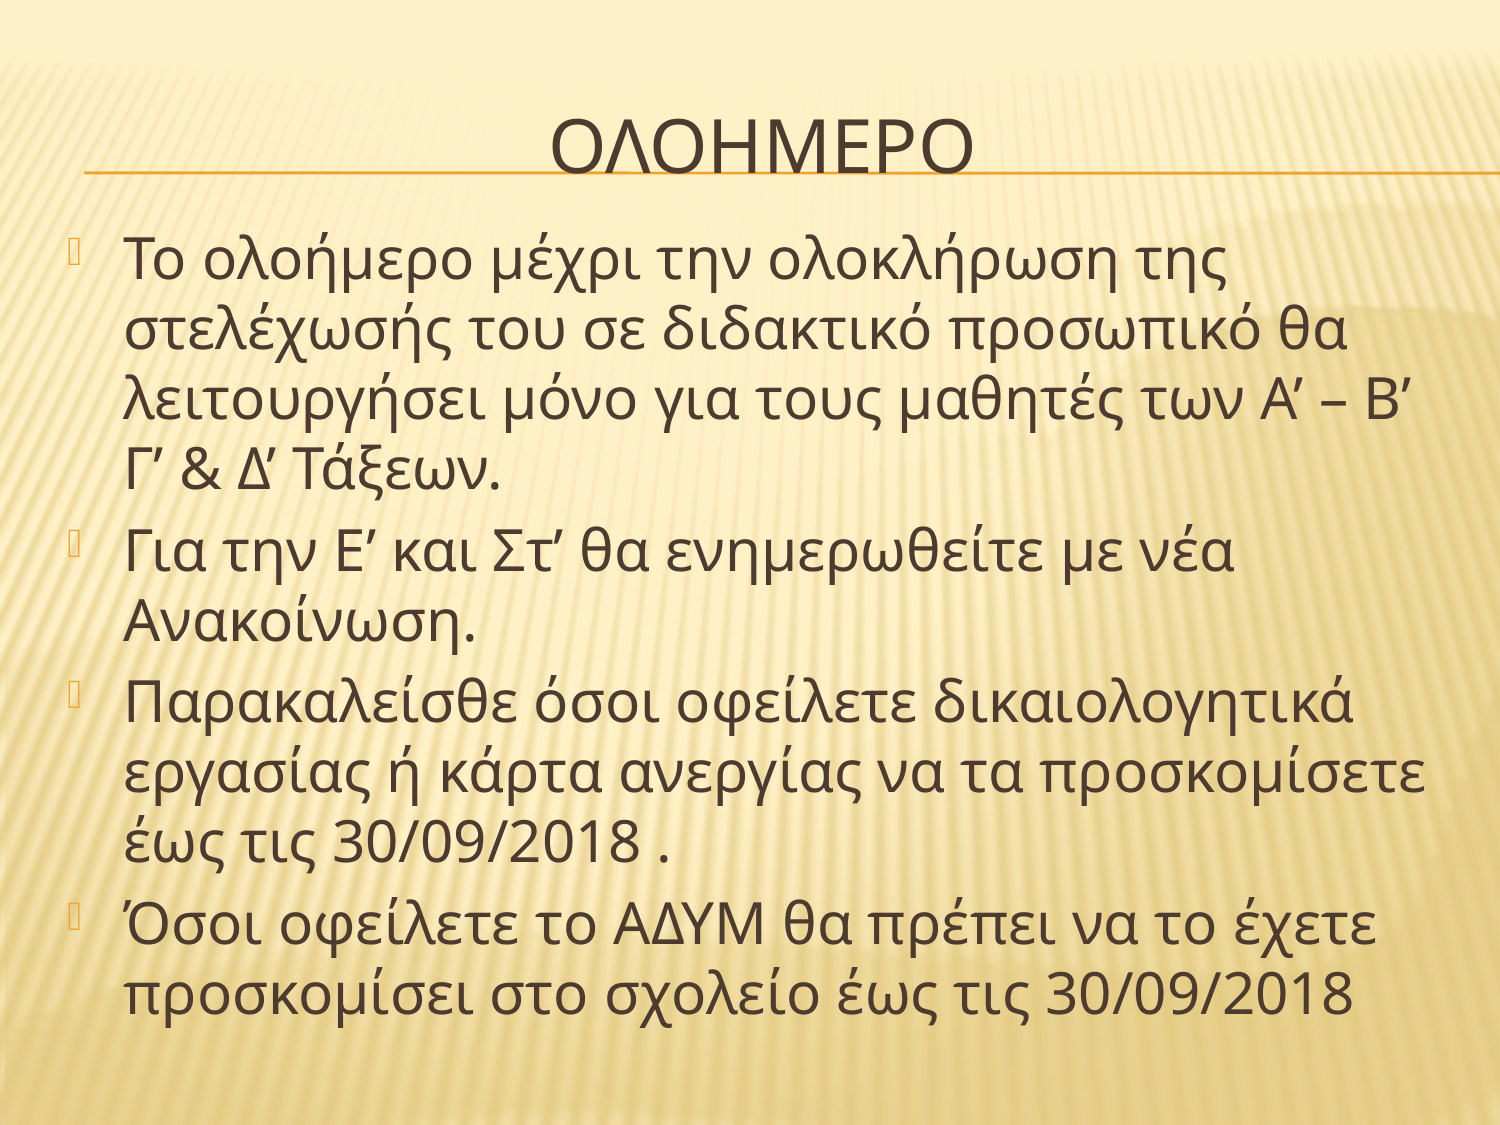

# ολοημερο
Το ολοήμερο μέχρι την ολοκλήρωση της στελέχωσής του σε διδακτικό προσωπικό θα λειτουργήσει μόνο για τους μαθητές των Α’ – Β’ Γ’ & Δ’ Τάξεων.
Για την Ε’ και Στ’ θα ενημερωθείτε με νέα Ανακοίνωση.
Παρακαλείσθε όσοι οφείλετε δικαιολογητικά εργασίας ή κάρτα ανεργίας να τα προσκομίσετε έως τις 30/09/2018 .
Όσοι οφείλετε το ΑΔΥΜ θα πρέπει να το έχετε προσκομίσει στο σχολείο έως τις 30/09/2018